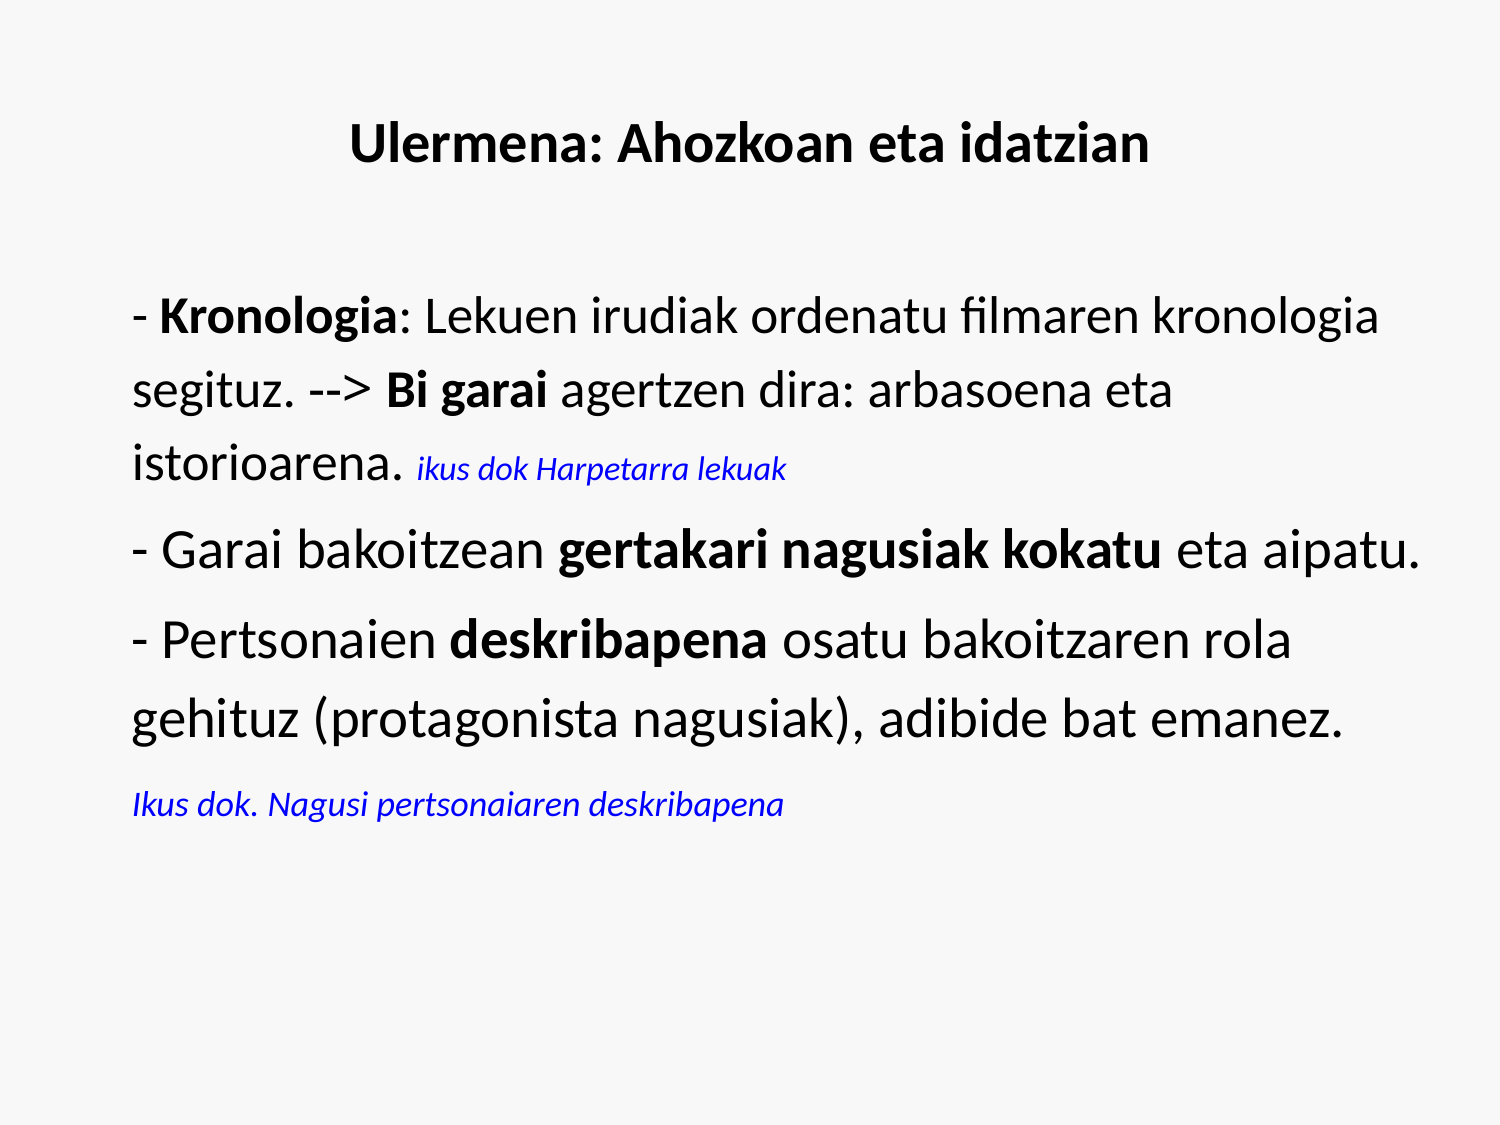

# Ulermena: Ahozkoan eta idatzian
- Kronologia: Lekuen irudiak ordenatu filmaren kronologia segituz. --> Bi garai agertzen dira: arbasoena eta istorioarena. ikus dok Harpetarra lekuak
- Garai bakoitzean gertakari nagusiak kokatu eta aipatu.
- Pertsonaien deskribapena osatu bakoitzaren rola gehituz (protagonista nagusiak), adibide bat emanez.
Ikus dok. Nagusi pertsonaiaren deskribapena